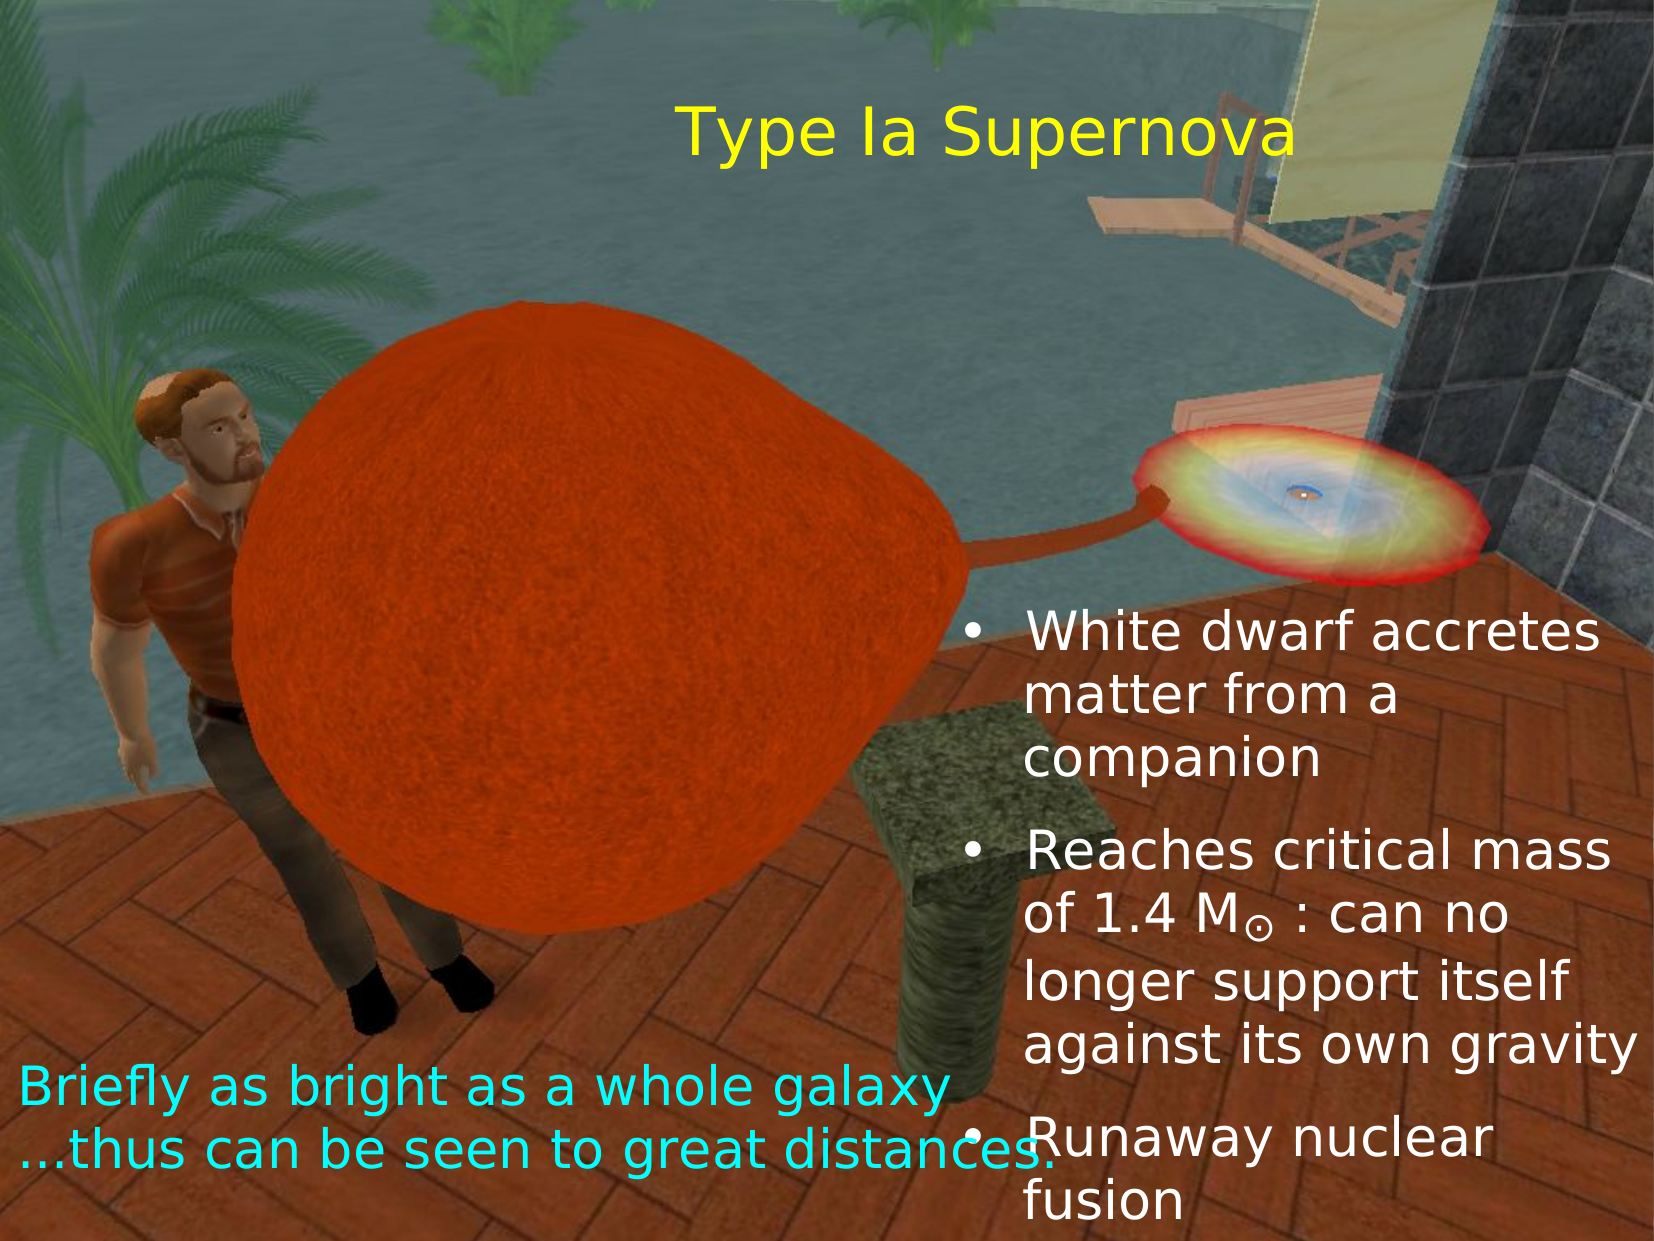

Type Ia Supernova
•	White dwarf accretes matter from a companion
•	Reaches critical mass of 1.4 M⊙ : can no longer support itself against its own gravity
•	Runaway nuclear fusion
Briefly as bright as a whole galaxy
...thus can be seen to great distances.